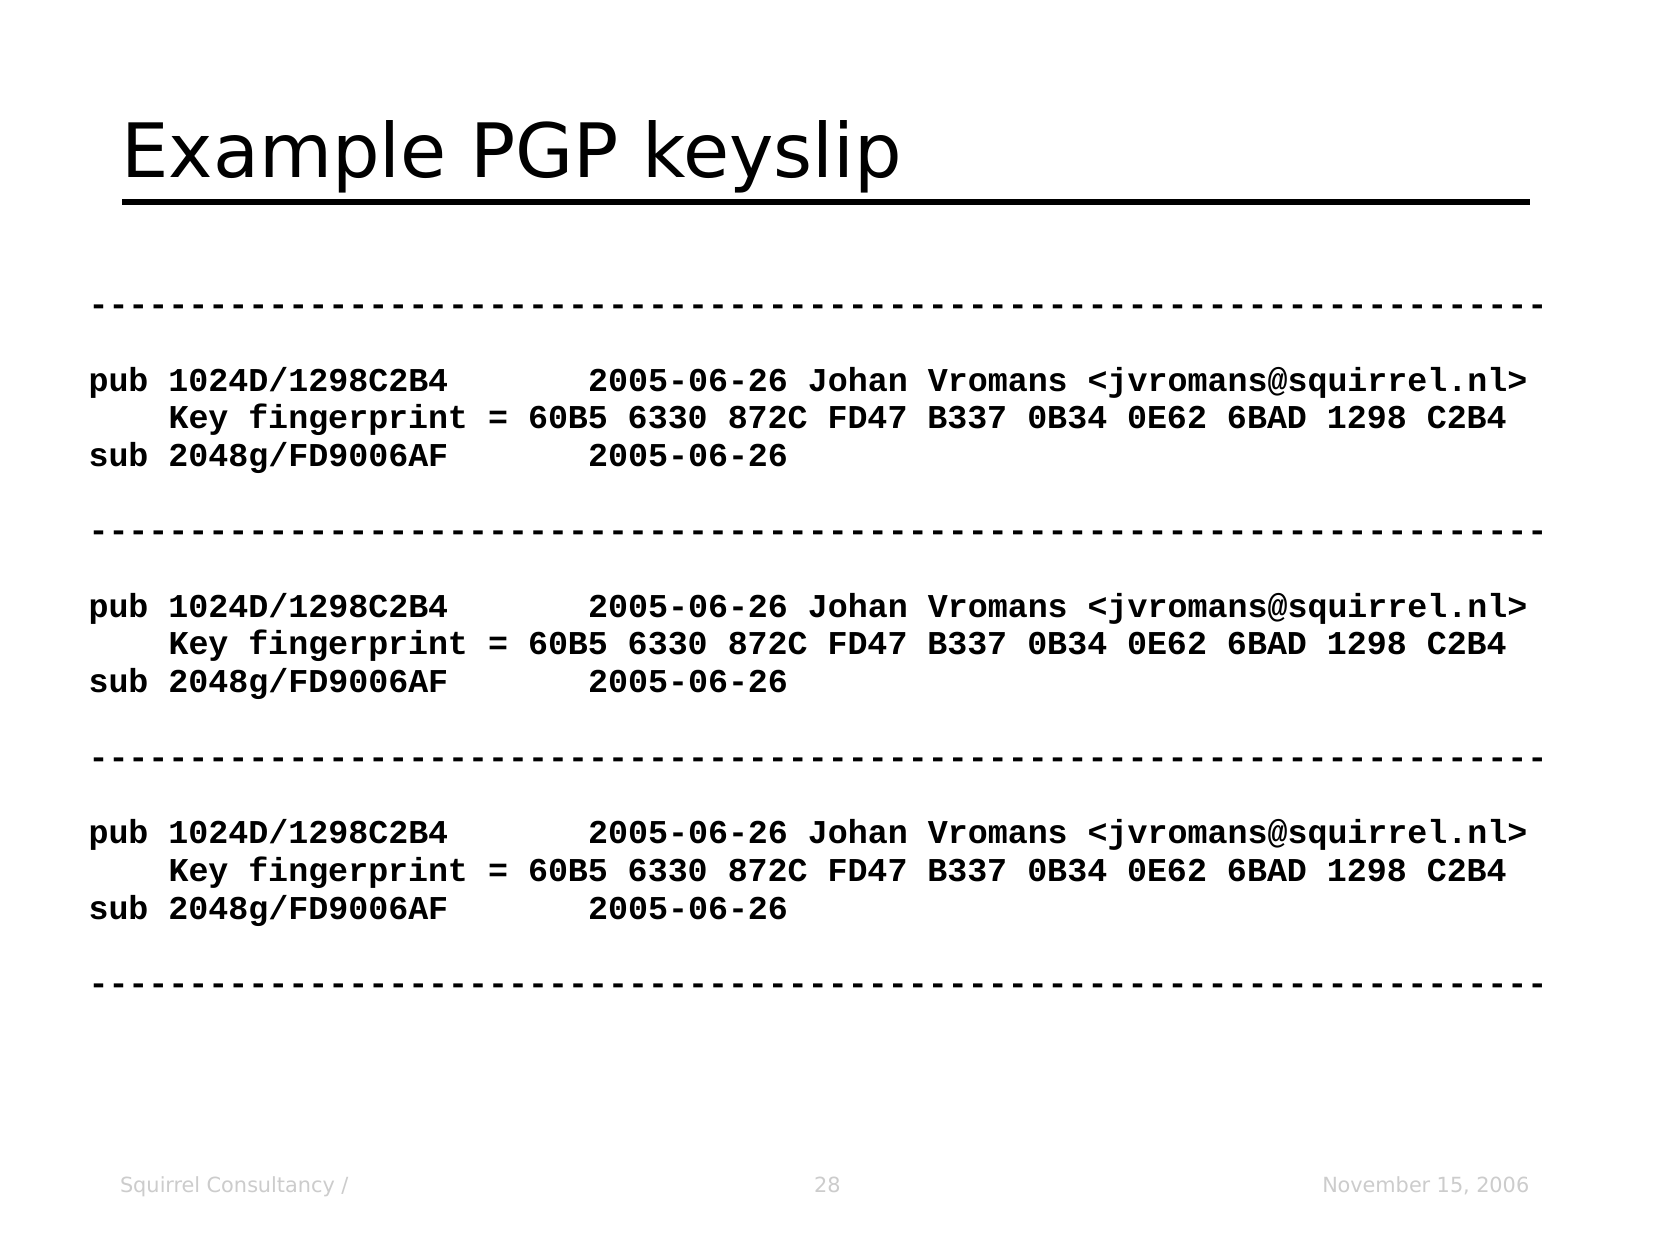

# Example PGP keyslip
-------------------------------------------------------------------------
pub 1024D/1298C2B4 2005-06-26 Johan Vromans <jvromans@squirrel.nl>
 Key fingerprint = 60B5 6330 872C FD47 B337 0B34 0E62 6BAD 1298 C2B4
sub 2048g/FD9006AF 2005-06-26
-------------------------------------------------------------------------
pub 1024D/1298C2B4 2005-06-26 Johan Vromans <jvromans@squirrel.nl>
 Key fingerprint = 60B5 6330 872C FD47 B337 0B34 0E62 6BAD 1298 C2B4
sub 2048g/FD9006AF 2005-06-26
-------------------------------------------------------------------------
pub 1024D/1298C2B4 2005-06-26 Johan Vromans <jvromans@squirrel.nl>
 Key fingerprint = 60B5 6330 872C FD47 B337 0B34 0E62 6BAD 1298 C2B4
sub 2048g/FD9006AF 2005-06-26
-------------------------------------------------------------------------